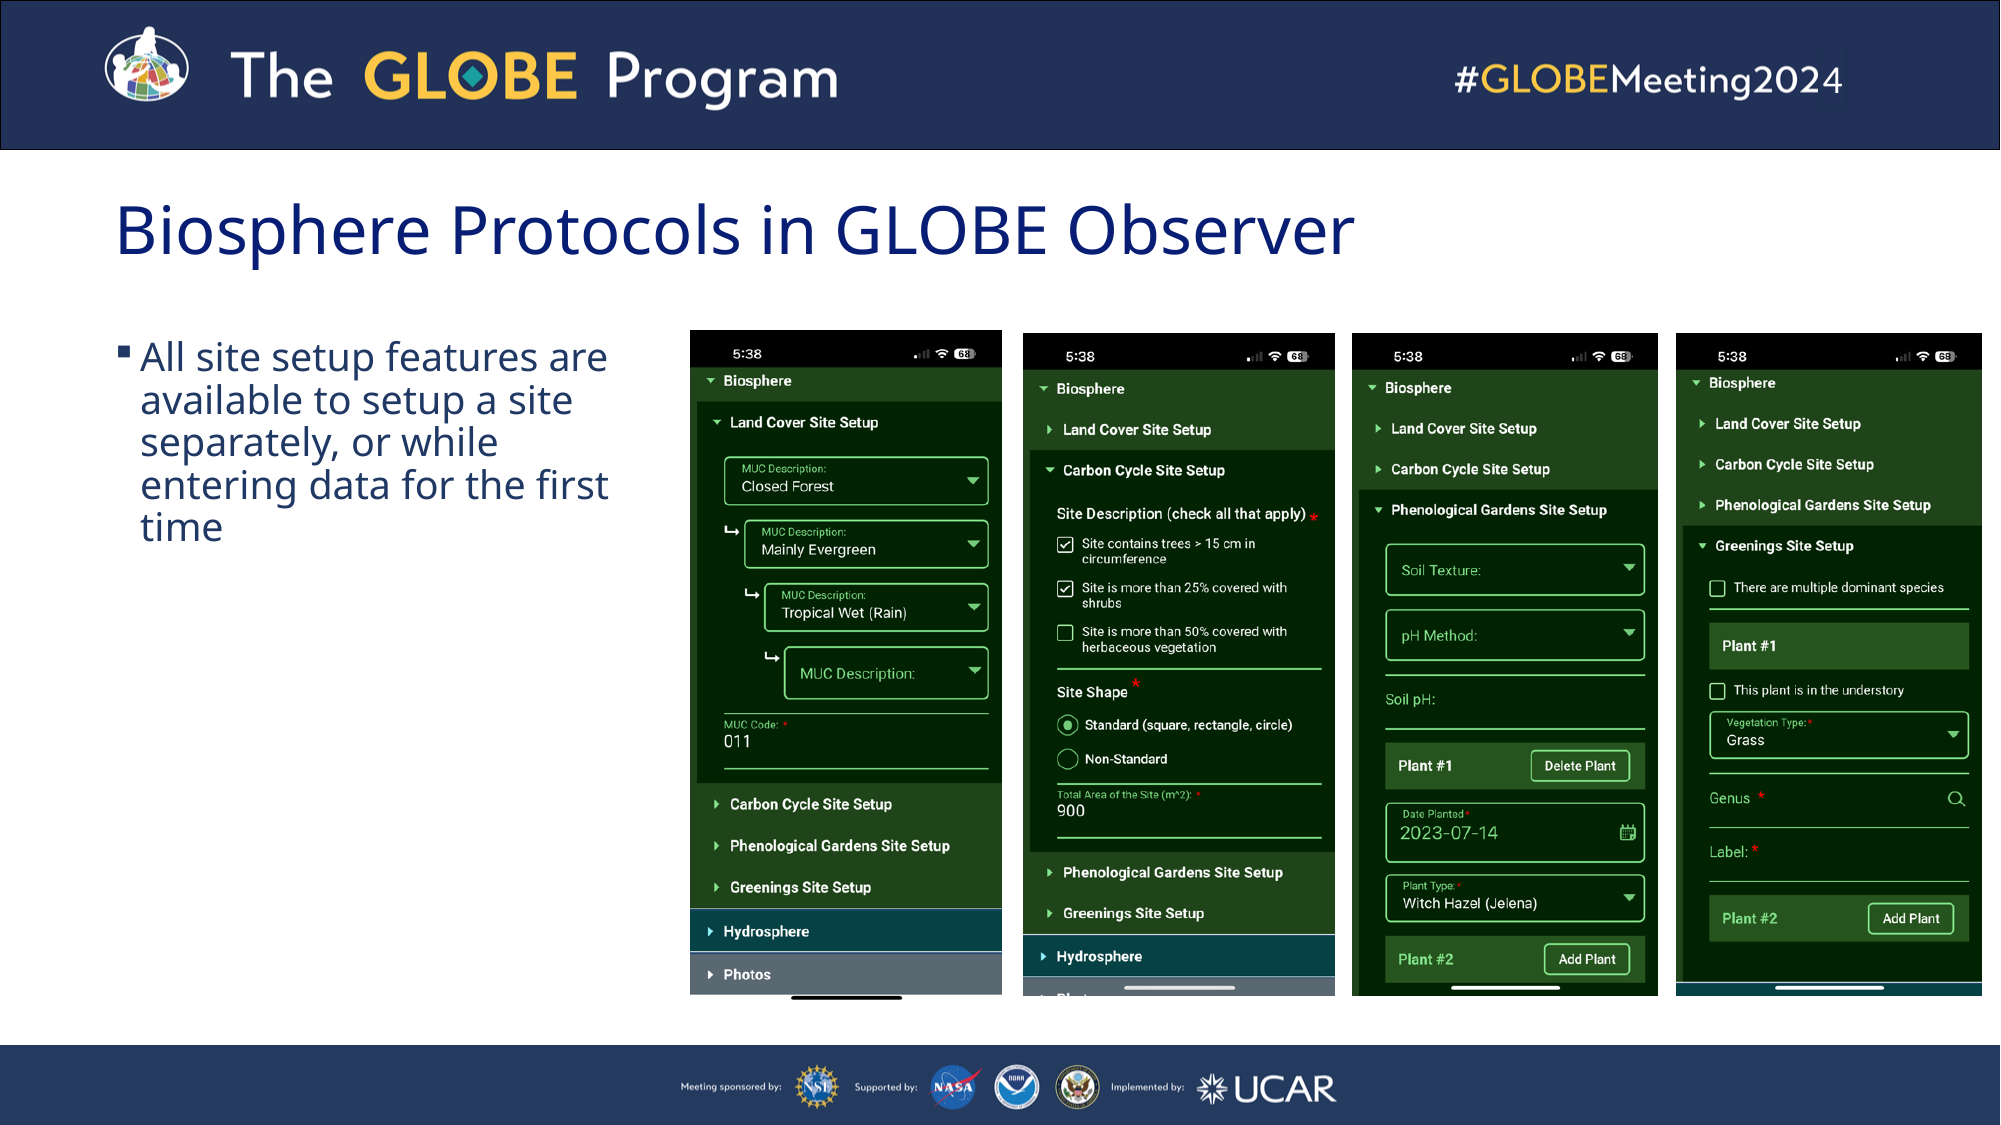

# Biosphere Protocols in GLOBE Observer
All site setup features are available to setup a site separately, or while entering data for the first time